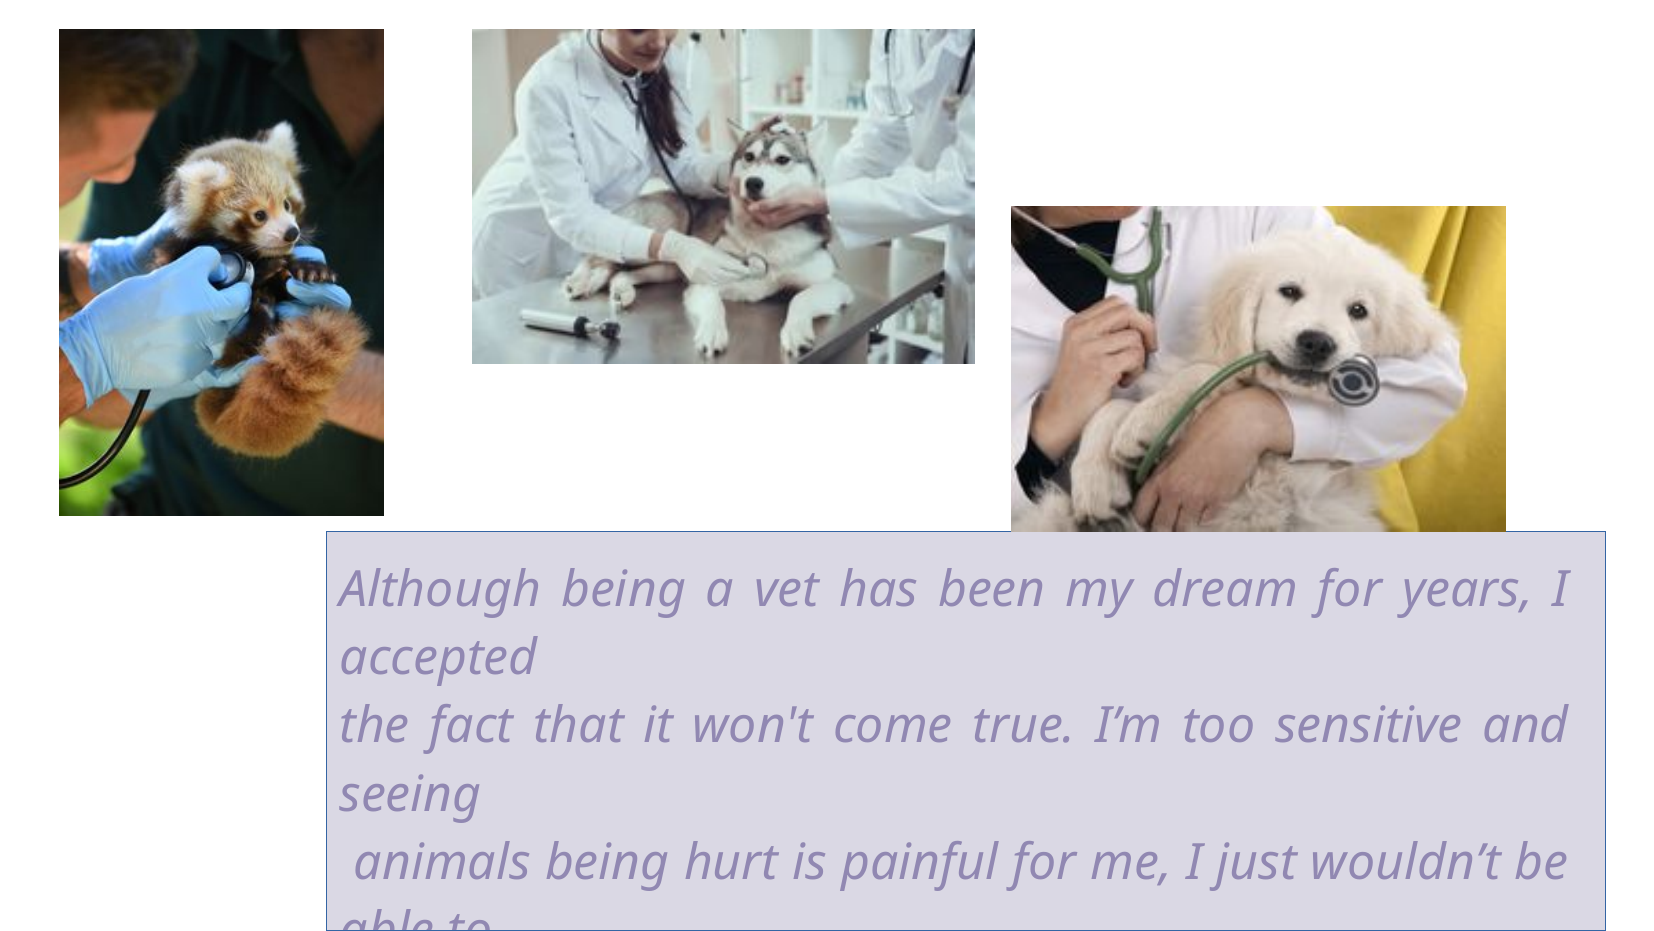

Although being a vet has been my dream for years, I accepted
the fact that it won't come true. I’m too sensitive and seeing
 animals being hurt is painful for me, I just wouldn’t be able to
bear this job mentally. Perhaps it will change someday but so
far I have set myself different goals.